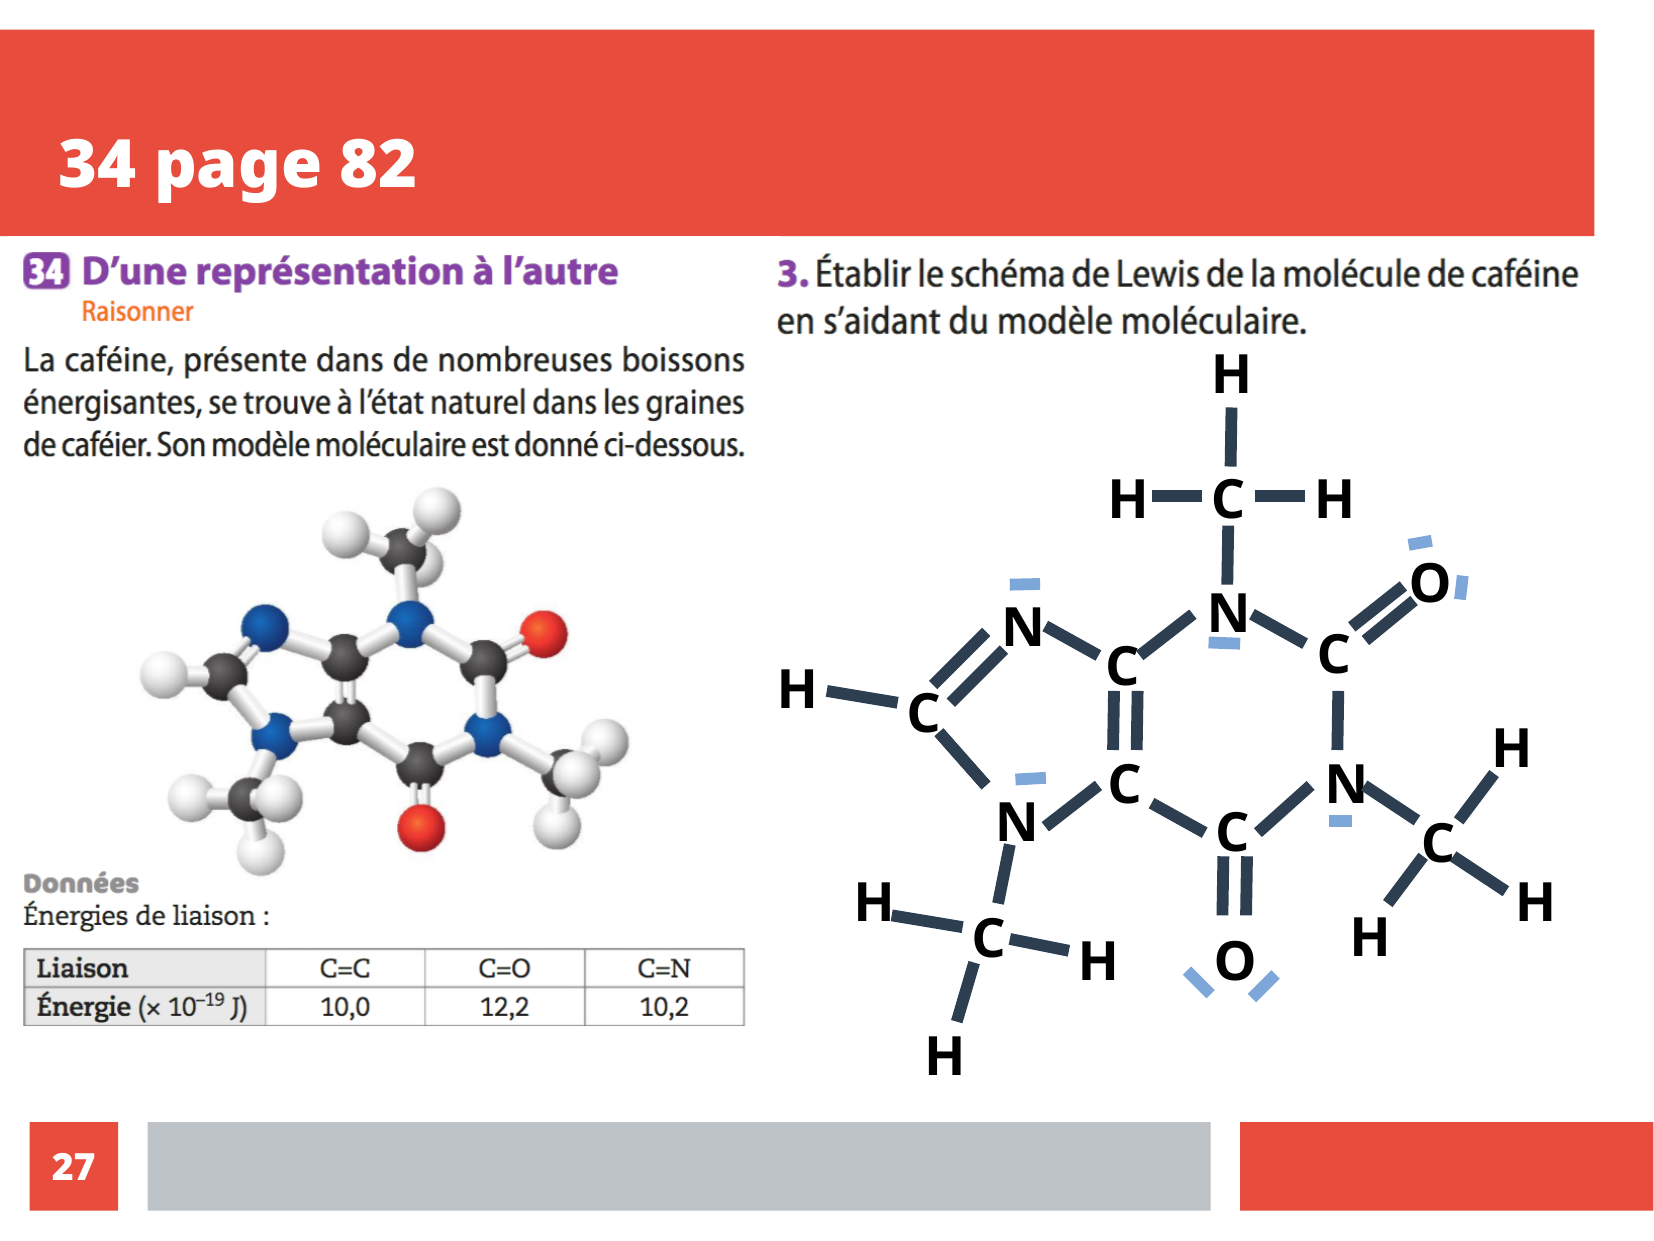

# 34 page 82
H
C
H
H
O
N
N
C
C
H
C
H
C
N
N
C
C
H
H
H
C
H
O
H
27